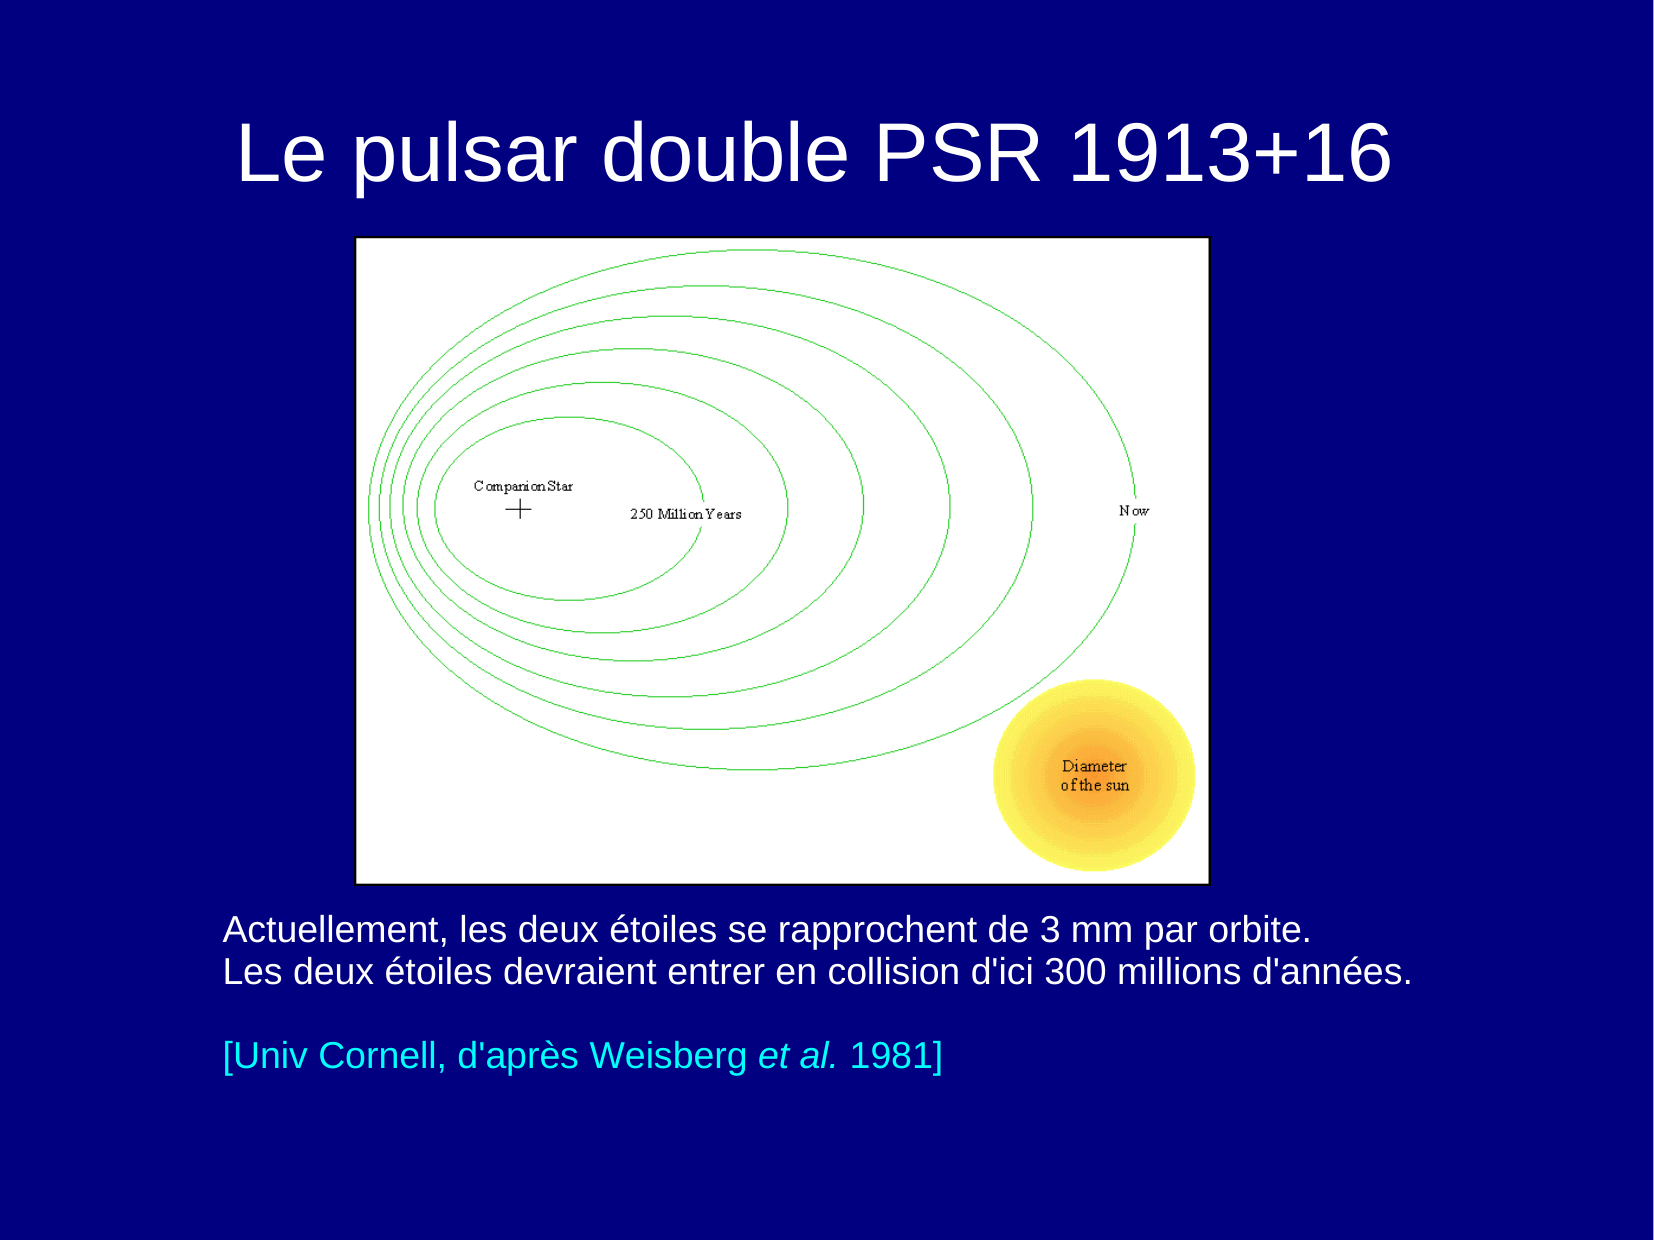

# Le pulsar double PSR 1913+16
Actuellement, les deux étoiles se rapprochent de 3 mm par orbite.
Les deux étoiles devraient entrer en collision d'ici 300 millions d'années.
[Univ Cornell, d'après Weisberg et al. 1981]